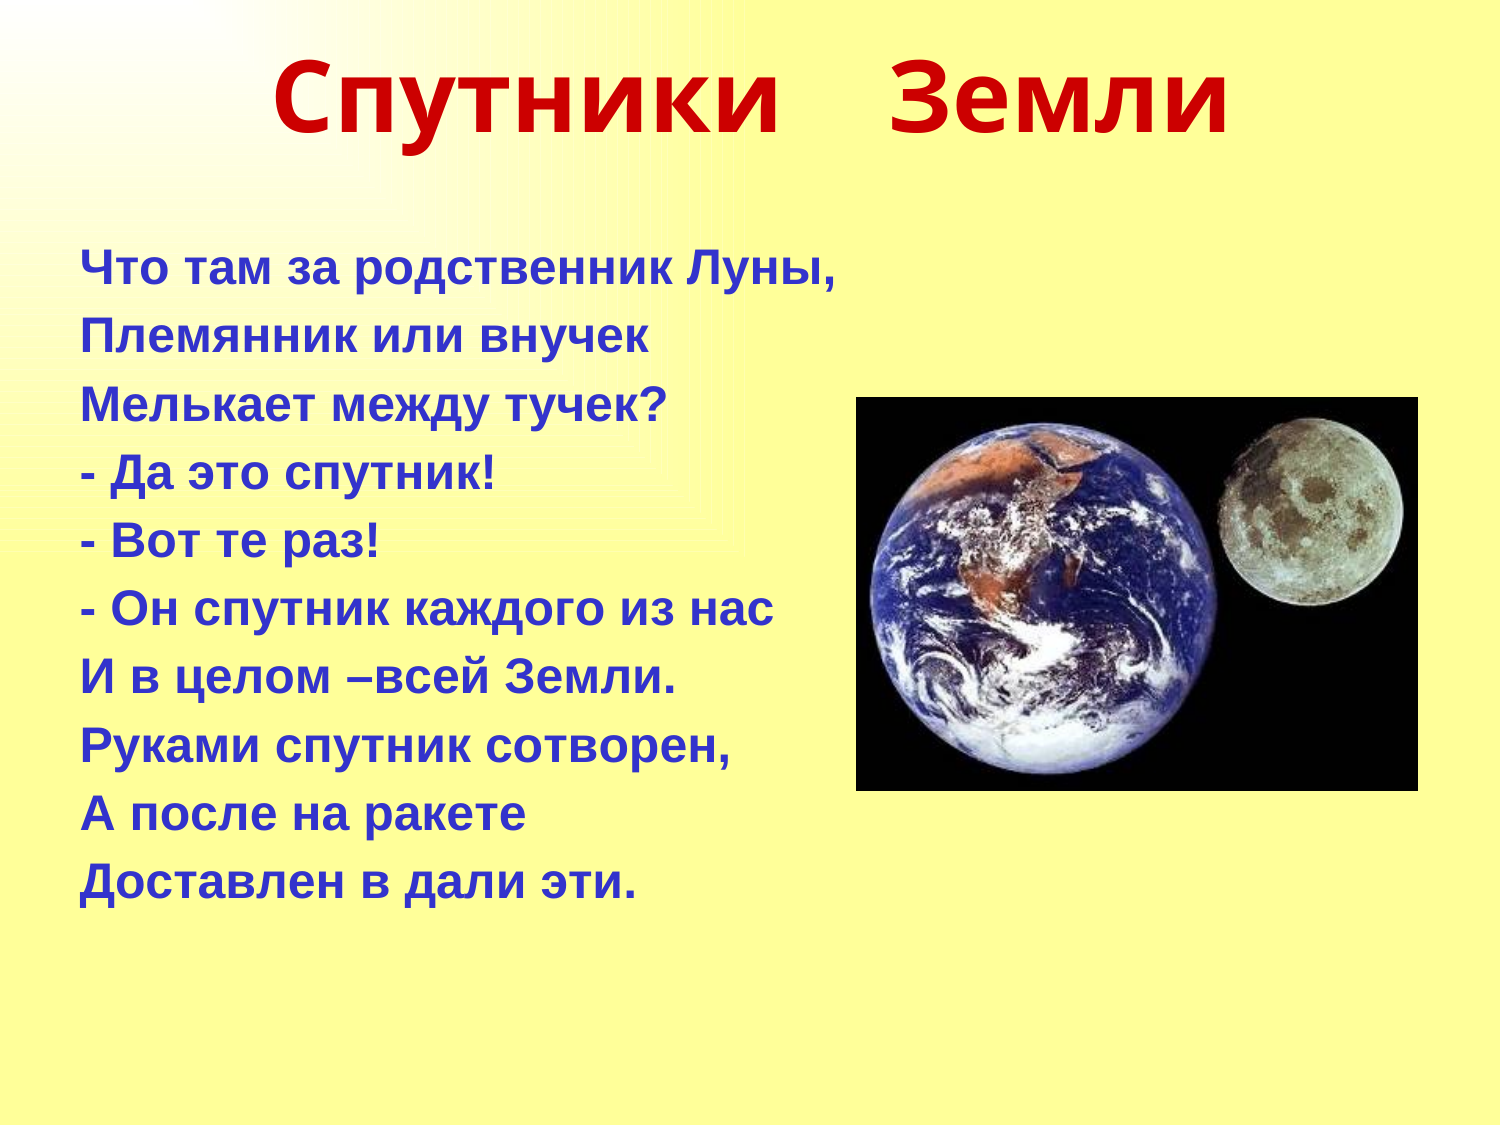

# Спутники Земли
Что там за родственник Луны,
Племянник или внучек
Мелькает между тучек?
- Да это спутник!
- Вот те раз!
- Он спутник каждого из нас
И в целом –всей Земли.
Руками спутник сотворен,
А после на ракете
Доставлен в дали эти.